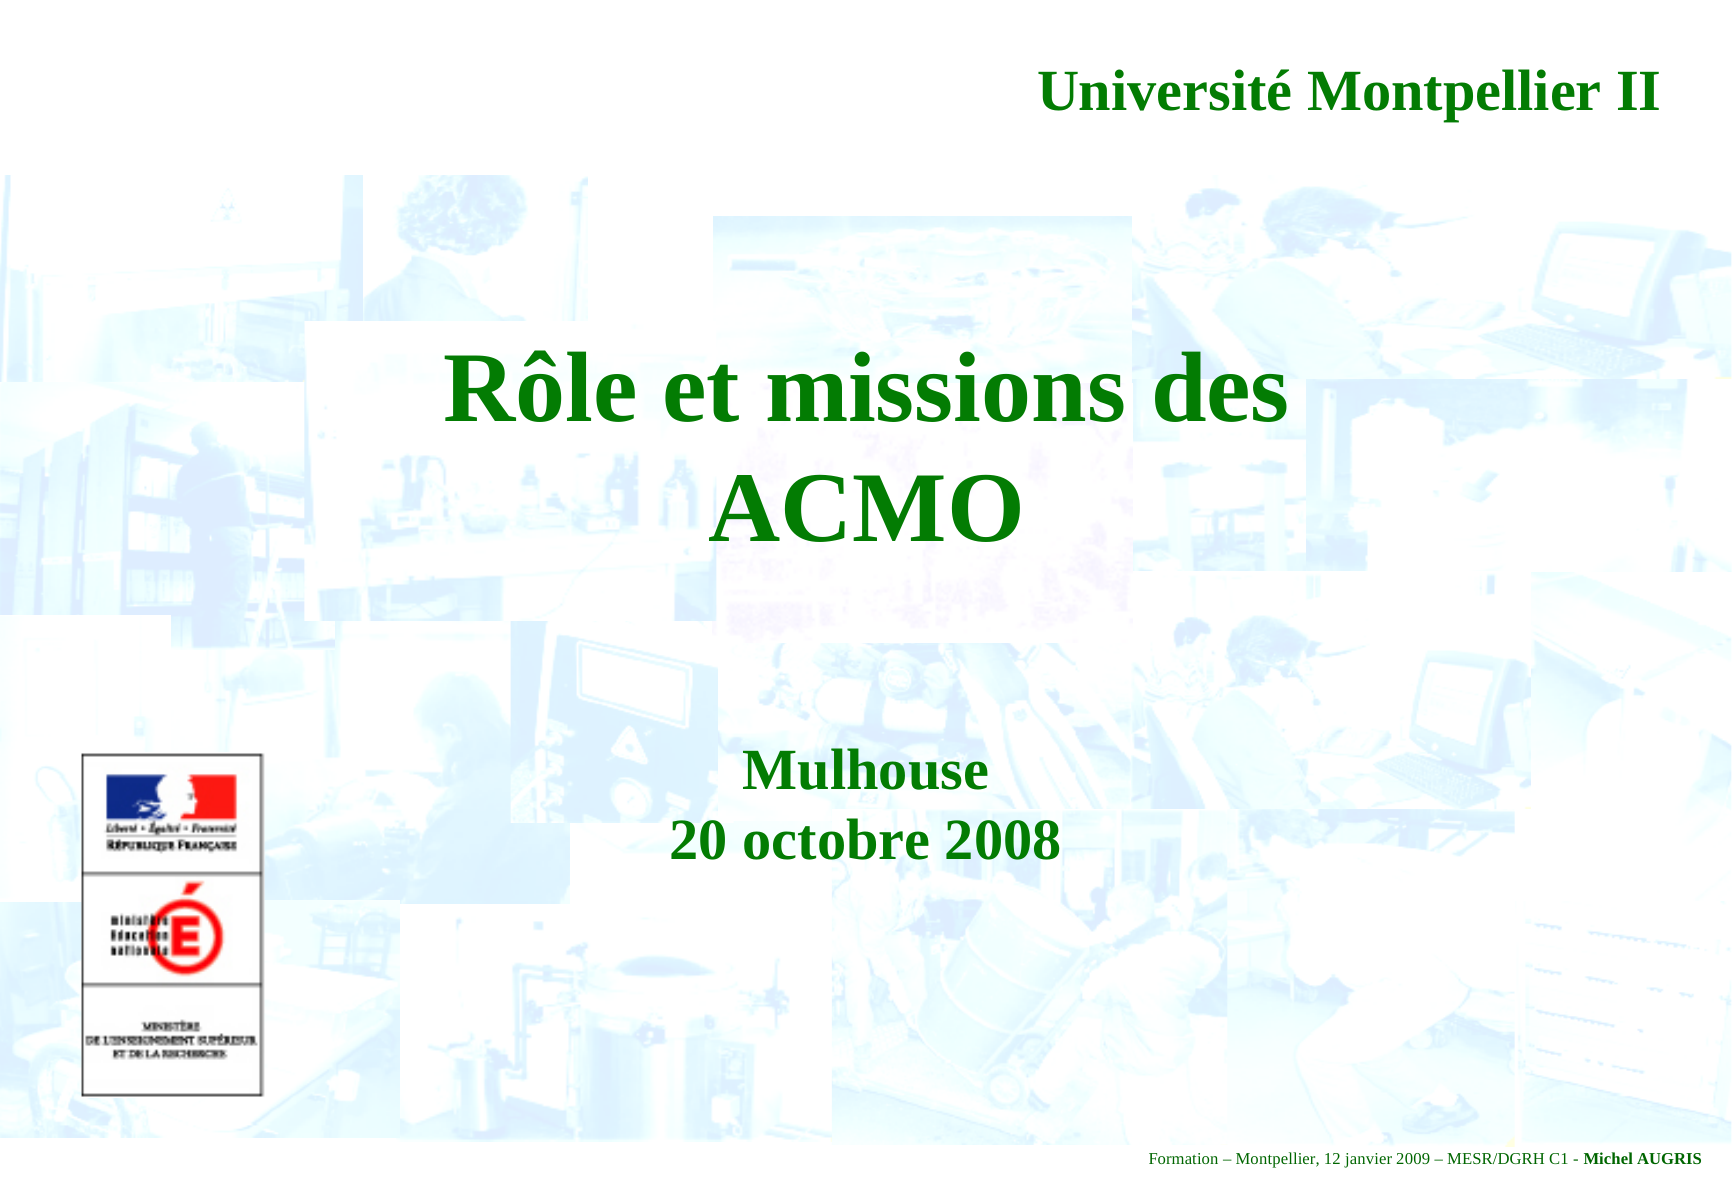

Université Montpellier II
Rôle et missions des
ACMO
Mulhouse
20 octobre 2008